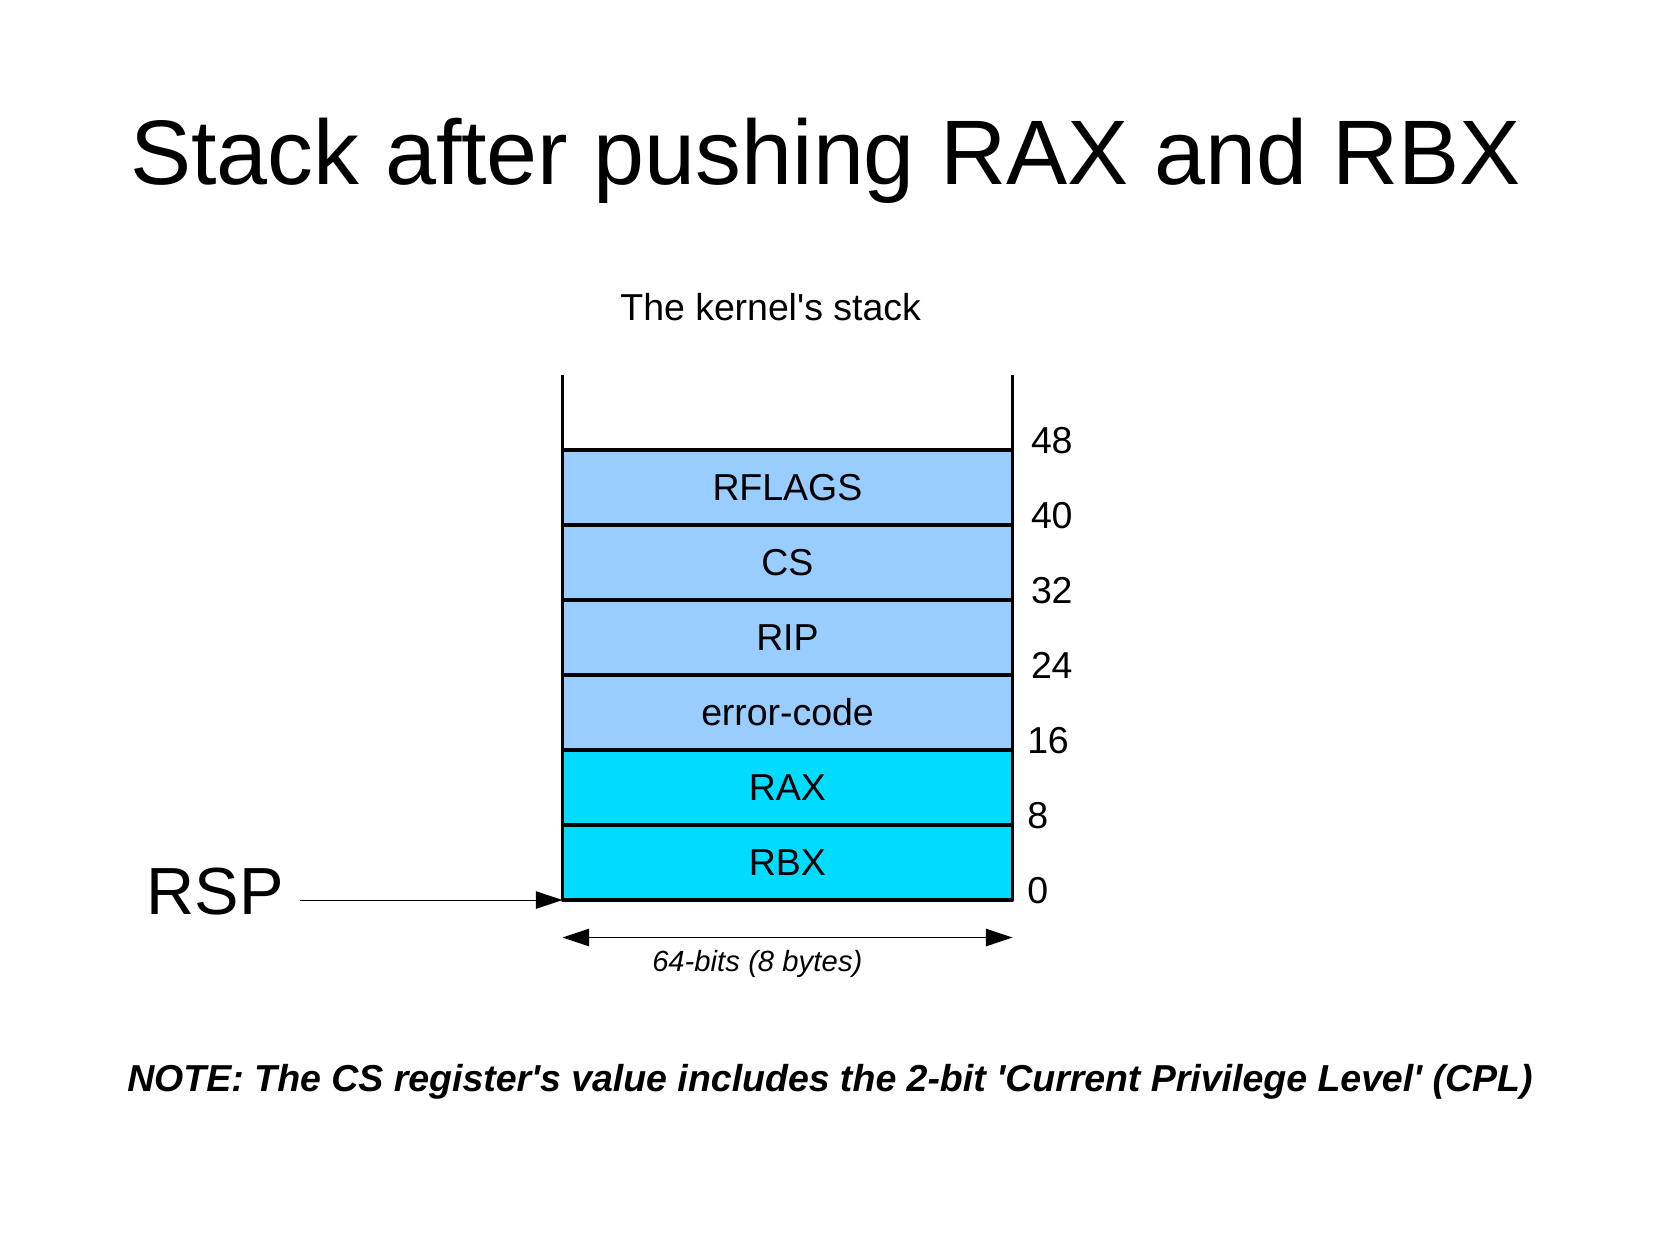

# Stack after pushing RAX and RBX
The kernel's stack
48
RFLAGS
40
CS
32
RIP
24
error-code
16
RAX
8
RBX
RSP
0
64-bits (8 bytes)
NOTE: The CS register's value includes the 2-bit 'Current Privilege Level' (CPL)